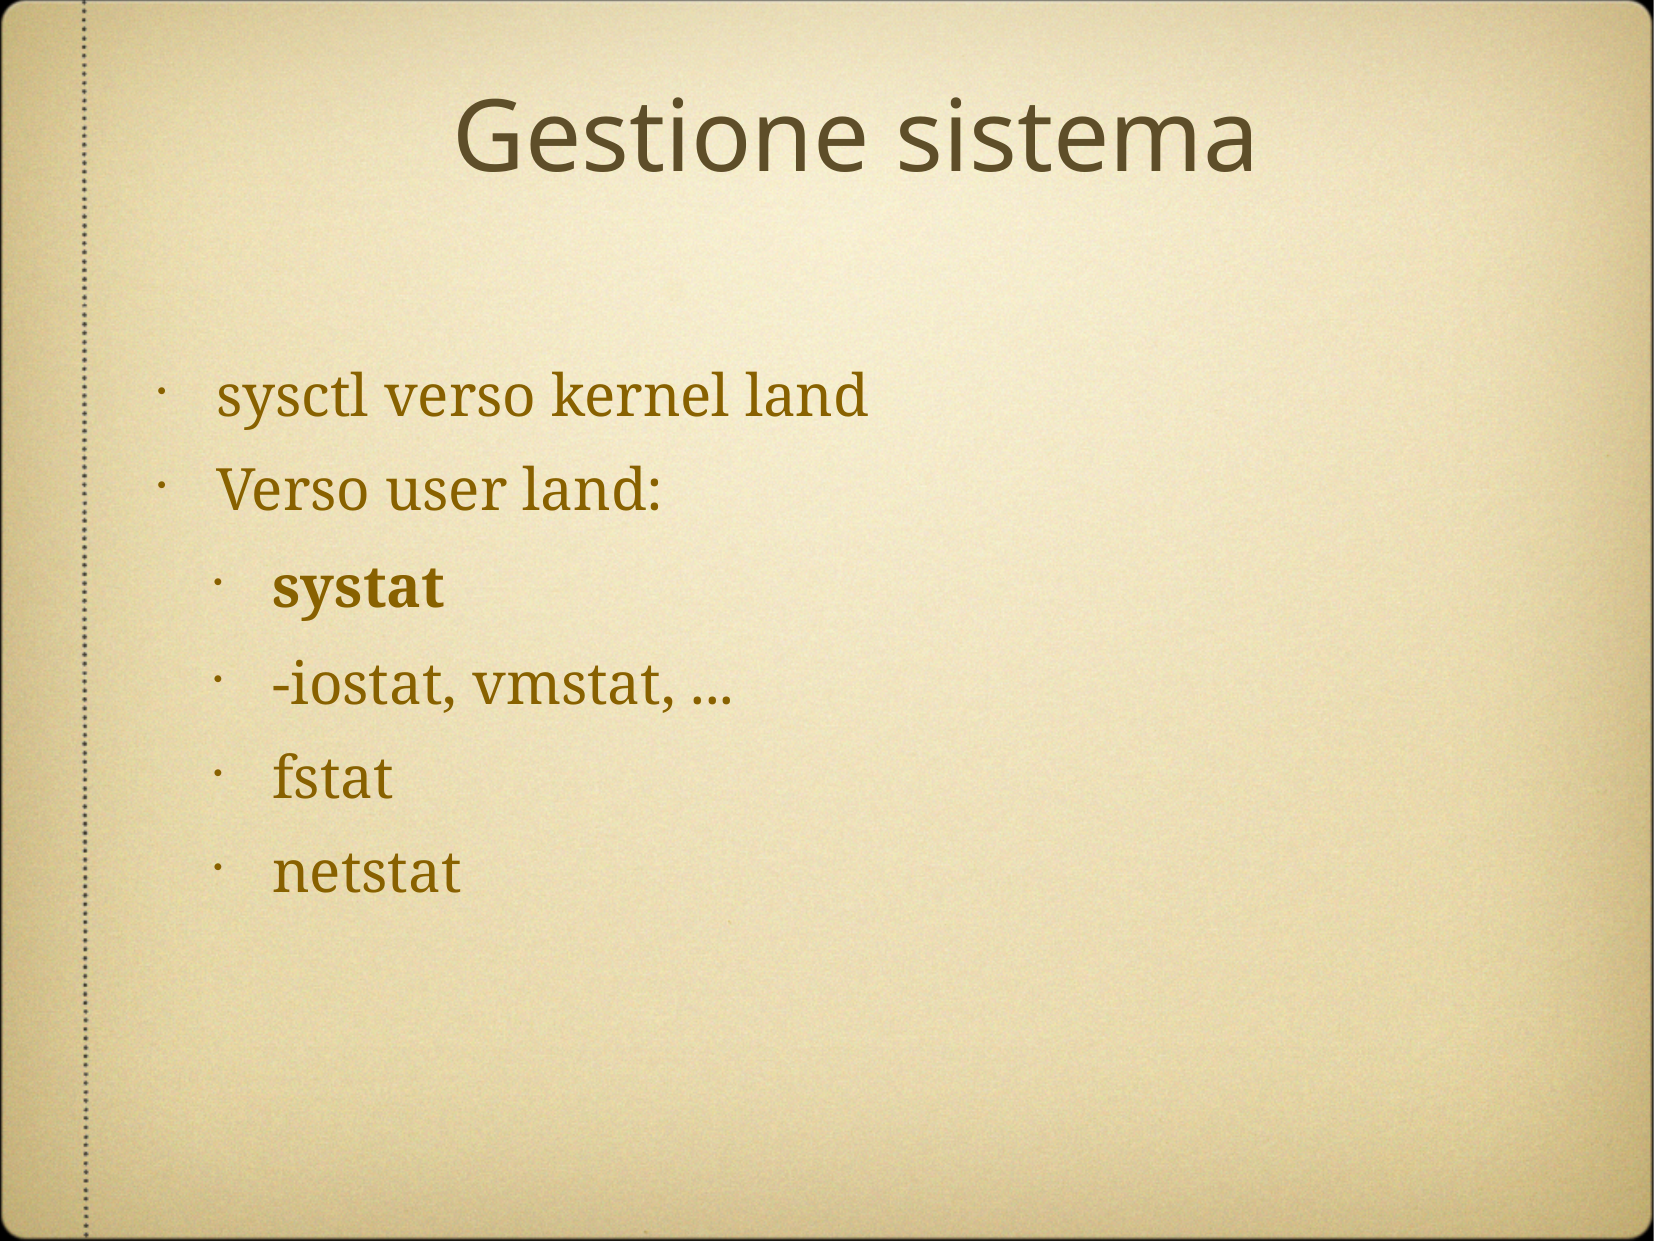

# Gestione sistema
sysctl verso kernel land
Verso user land:
systat
-iostat, vmstat, ...
fstat
netstat